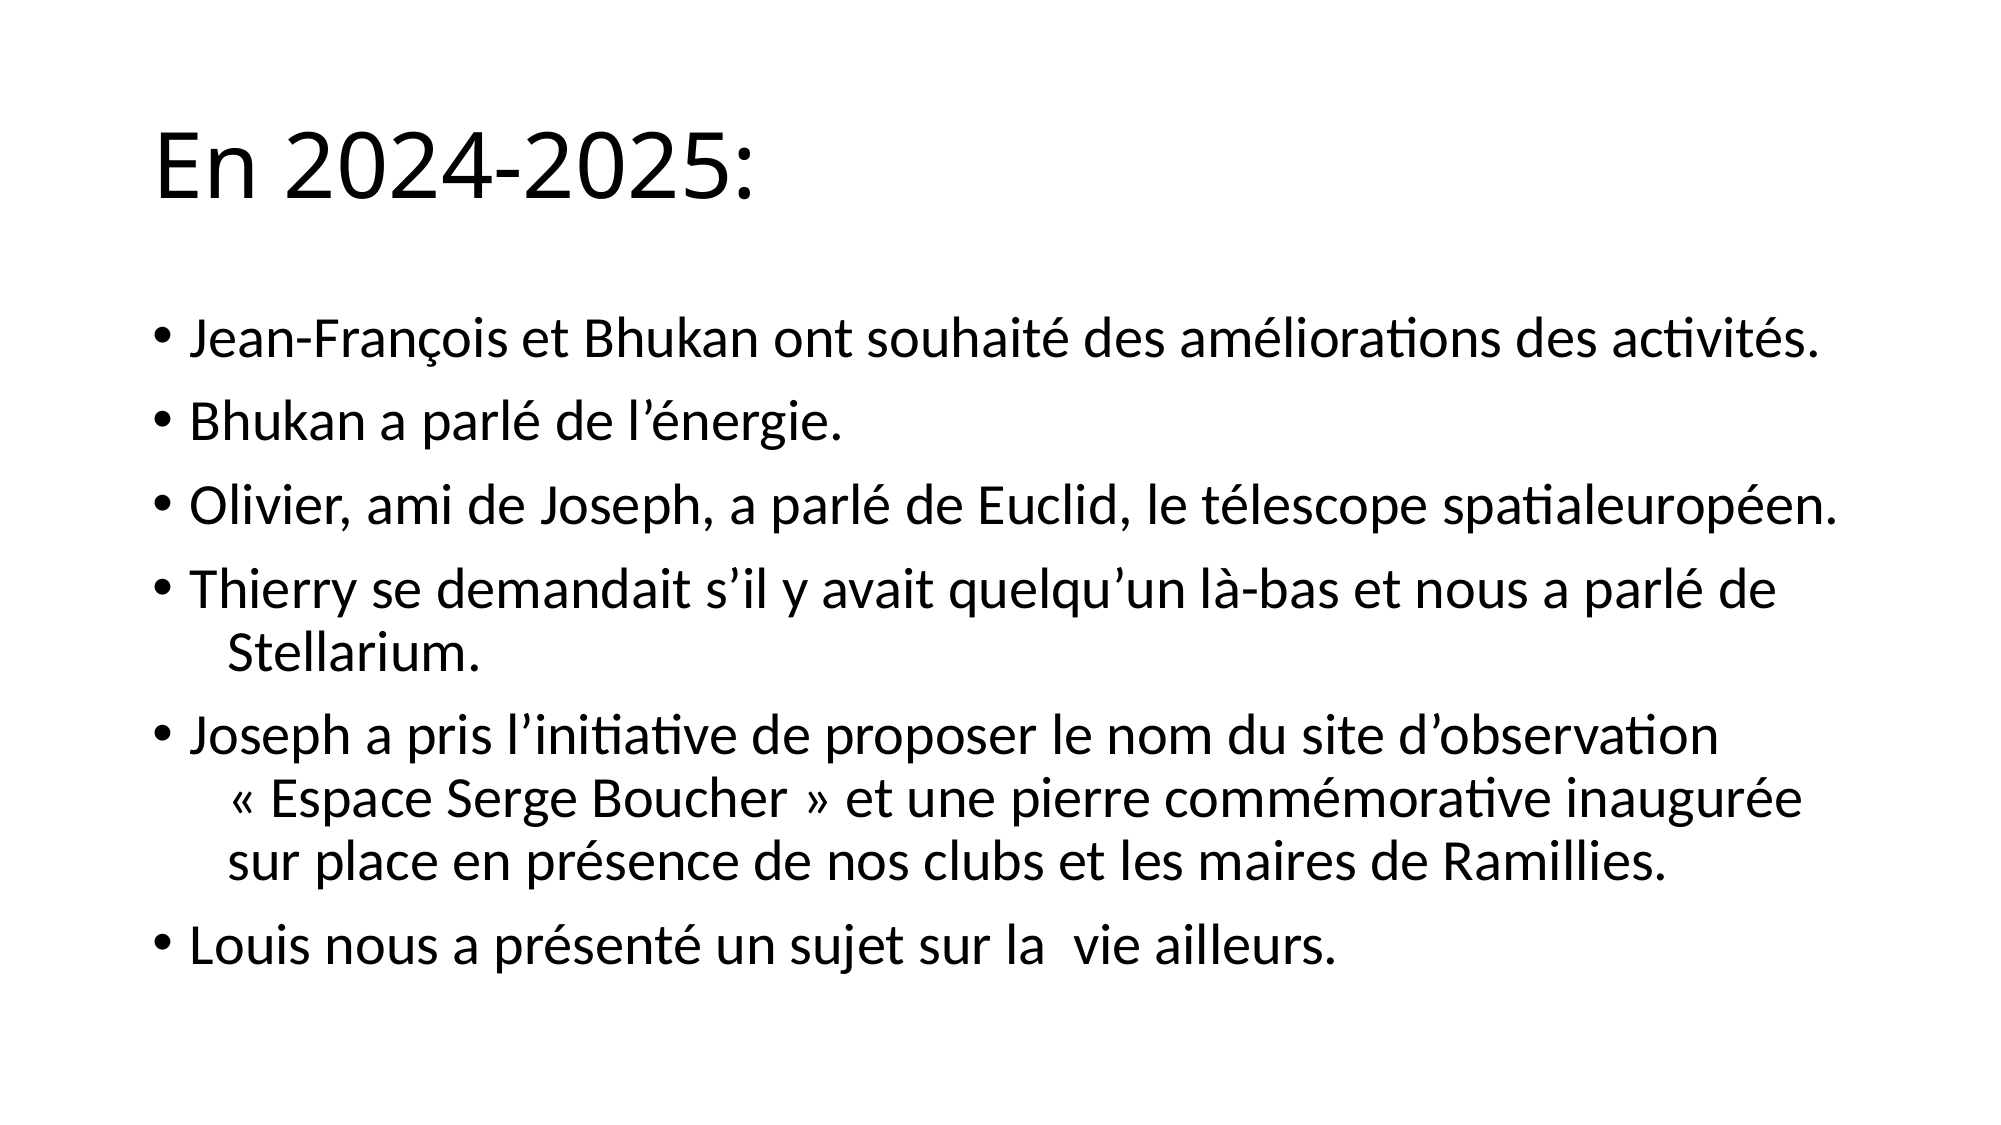

# En 2024-2025:
Jean-François et Bhukan ont souhaité des améliorations des activités.
Bhukan a parlé de l’énergie.
Olivier, ami de Joseph, a parlé de Euclid, le télescope spatialeuropéen.
Thierry se demandait s’il y avait quelqu’un là-bas et nous a parlé de Stellarium.
Joseph a pris l’initiative de proposer le nom du site d’observation « Espace Serge Boucher » et une pierre commémorative inaugurée sur place en présence de nos clubs et les maires de Ramillies.
Louis nous a présenté un sujet sur la vie ailleurs.